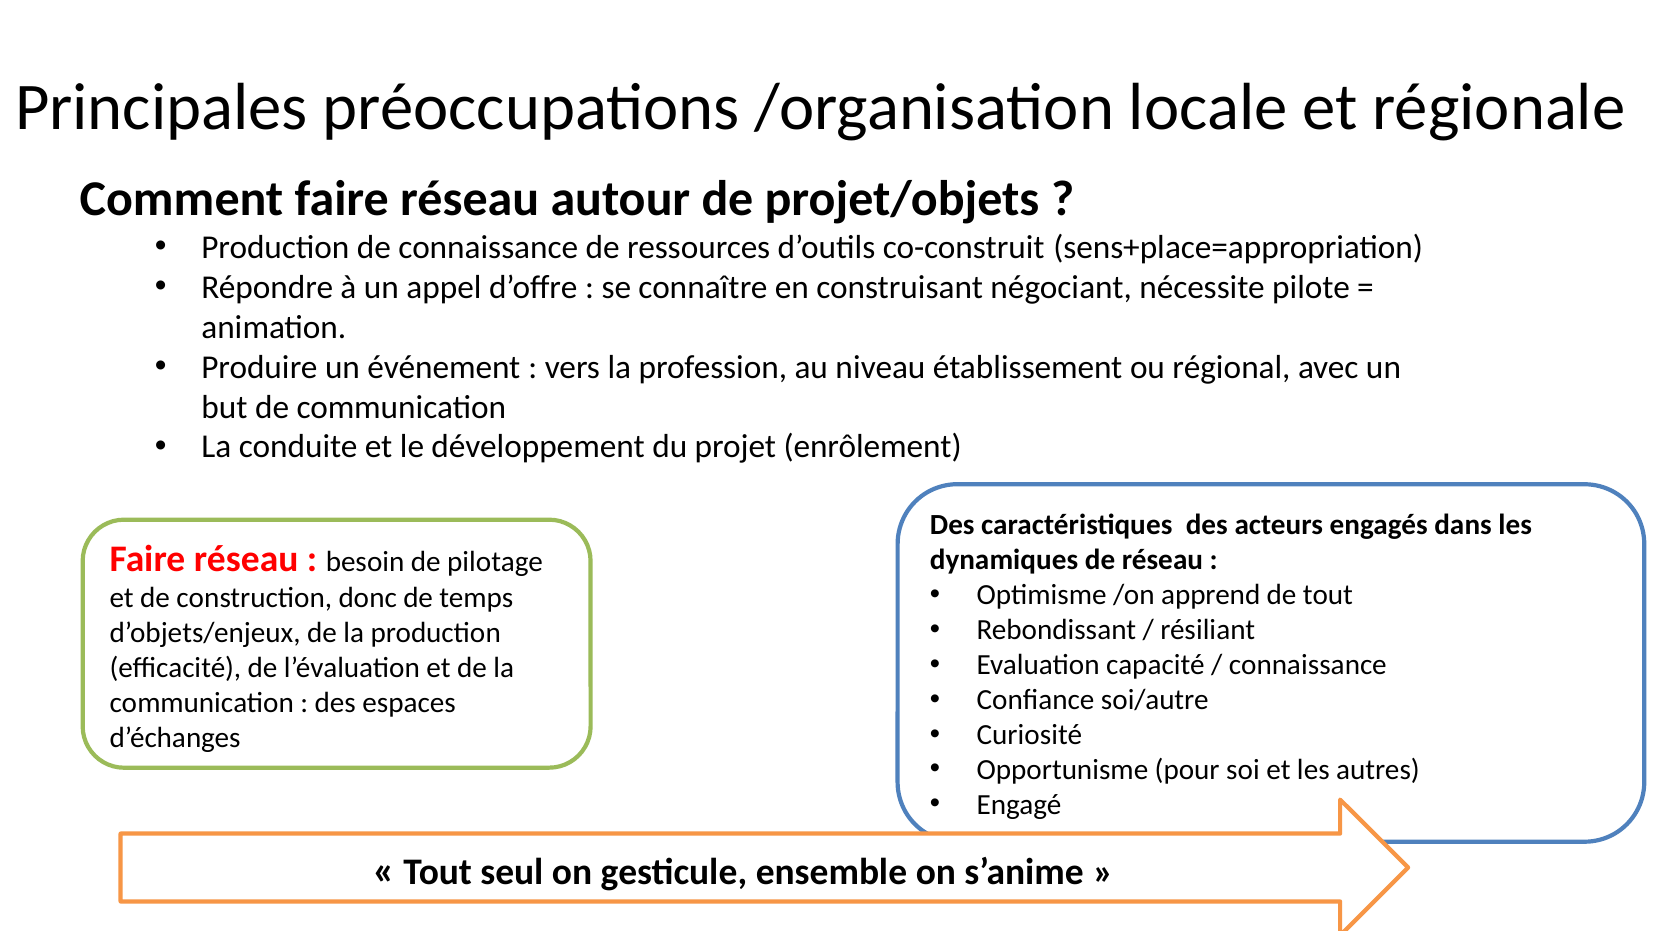

Principales préoccupations /organisation locale et régionale
Comment faire réseau autour de projet/objets ?
Production de connaissance de ressources d’outils co-construit (sens+place=appropriation)
Répondre à un appel d’offre : se connaître en construisant négociant, nécessite pilote = animation.
Produire un événement : vers la profession, au niveau établissement ou régional, avec un but de communication
La conduite et le développement du projet (enrôlement)
Des caractéristiques  des acteurs engagés dans les dynamiques de réseau :
Optimisme /on apprend de tout
Rebondissant / résiliant
Evaluation capacité / connaissance
Confiance soi/autre
Curiosité
Opportunisme (pour soi et les autres)
Engagé
Faire réseau : besoin de pilotage et de construction, donc de temps d’objets/enjeux, de la production (efficacité), de l’évaluation et de la communication : des espaces d’échanges
« Tout seul on gesticule, ensemble on s’anime »